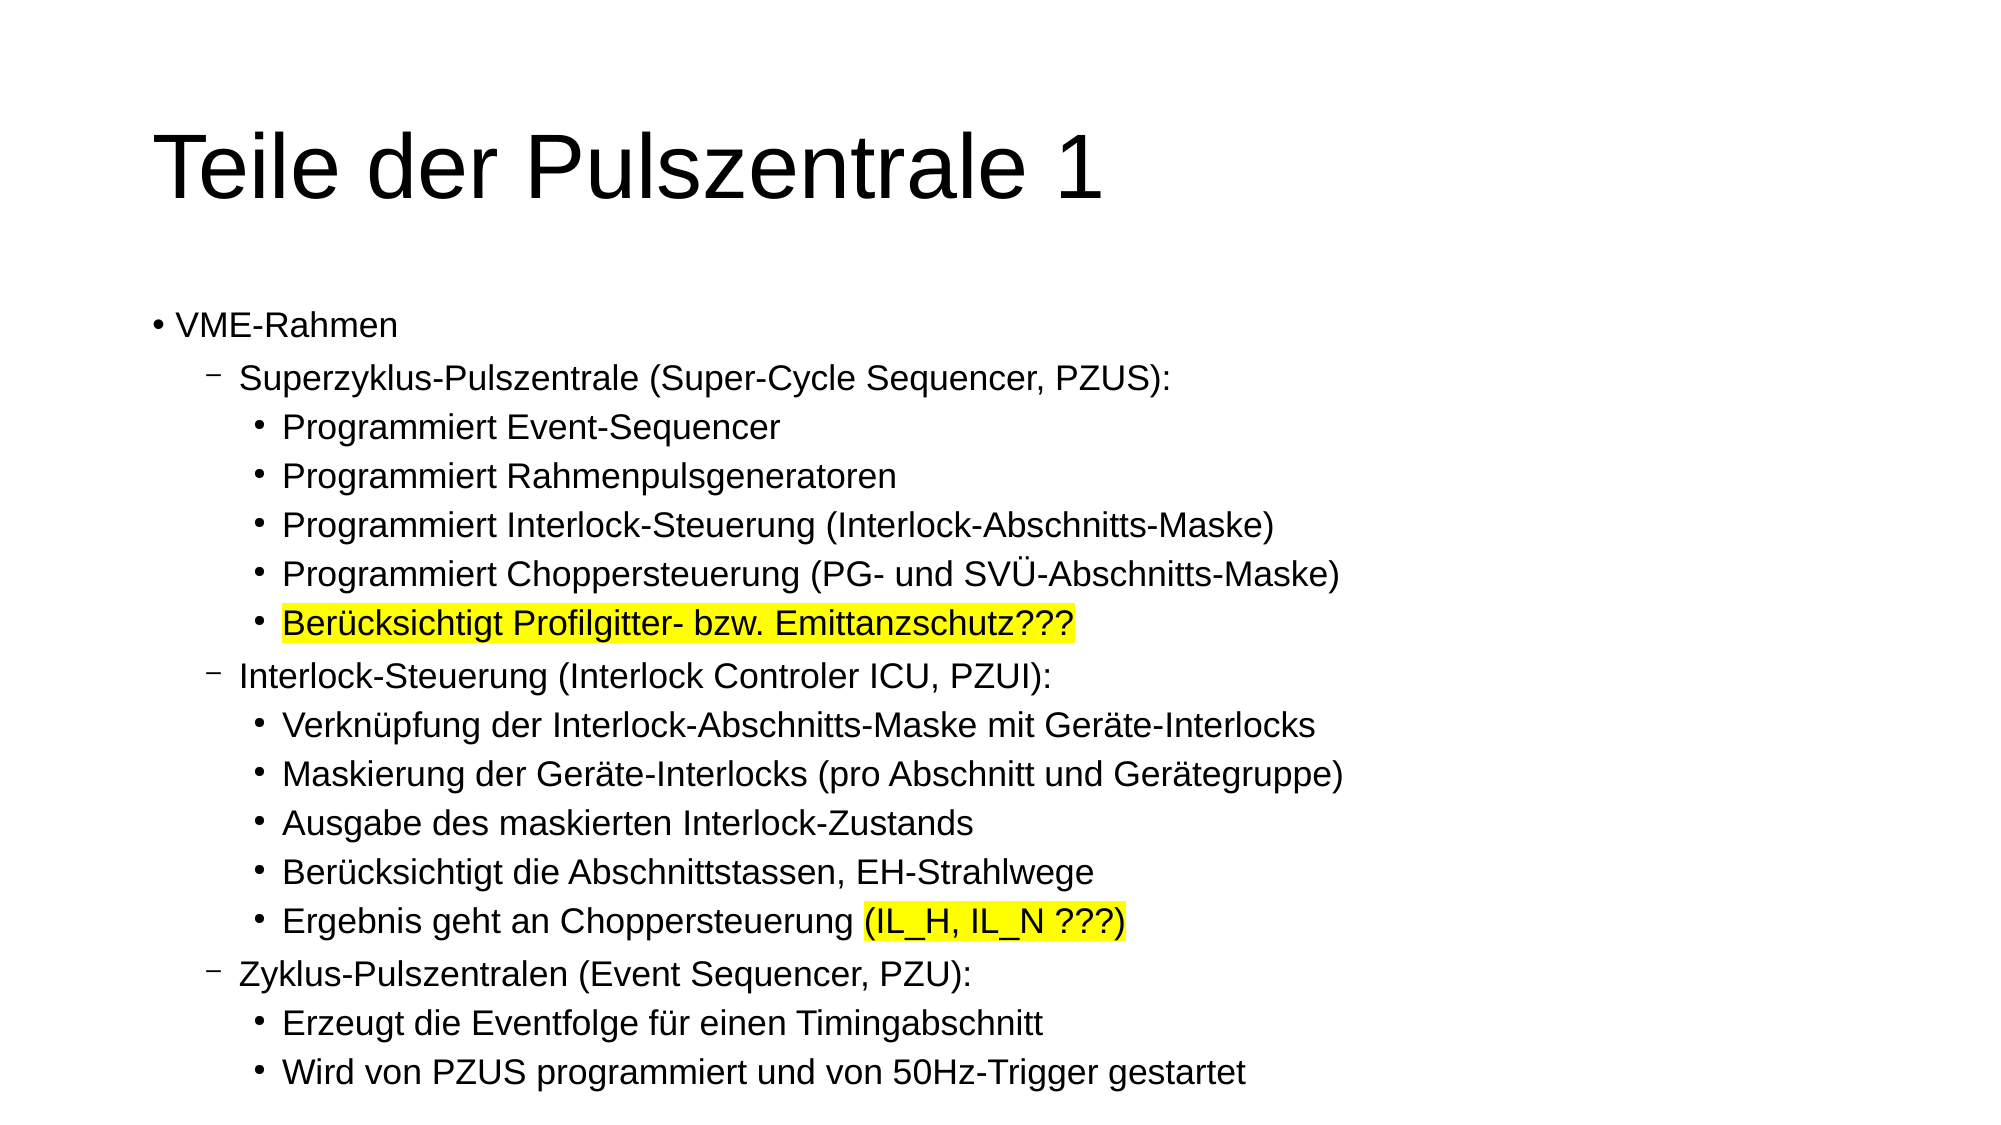

# Teile der Pulszentrale 1
VME-Rahmen
Superzyklus-Pulszentrale (Super-Cycle Sequencer, PZUS):
Programmiert Event-Sequencer
Programmiert Rahmenpulsgeneratoren
Programmiert Interlock-Steuerung (Interlock-Abschnitts-Maske)
Programmiert Choppersteuerung (PG- und SVÜ-Abschnitts-Maske)
Berücksichtigt Profilgitter- bzw. Emittanzschutz???
Interlock-Steuerung (Interlock Controler ICU, PZUI):
Verknüpfung der Interlock-Abschnitts-Maske mit Geräte-Interlocks
Maskierung der Geräte-Interlocks (pro Abschnitt und Gerätegruppe)
Ausgabe des maskierten Interlock-Zustands
Berücksichtigt die Abschnittstassen, EH-Strahlwege
Ergebnis geht an Choppersteuerung (IL_H, IL_N ???)
Zyklus-Pulszentralen (Event Sequencer, PZU):
Erzeugt die Eventfolge für einen Timingabschnitt
Wird von PZUS programmiert und von 50Hz-Trigger gestartet